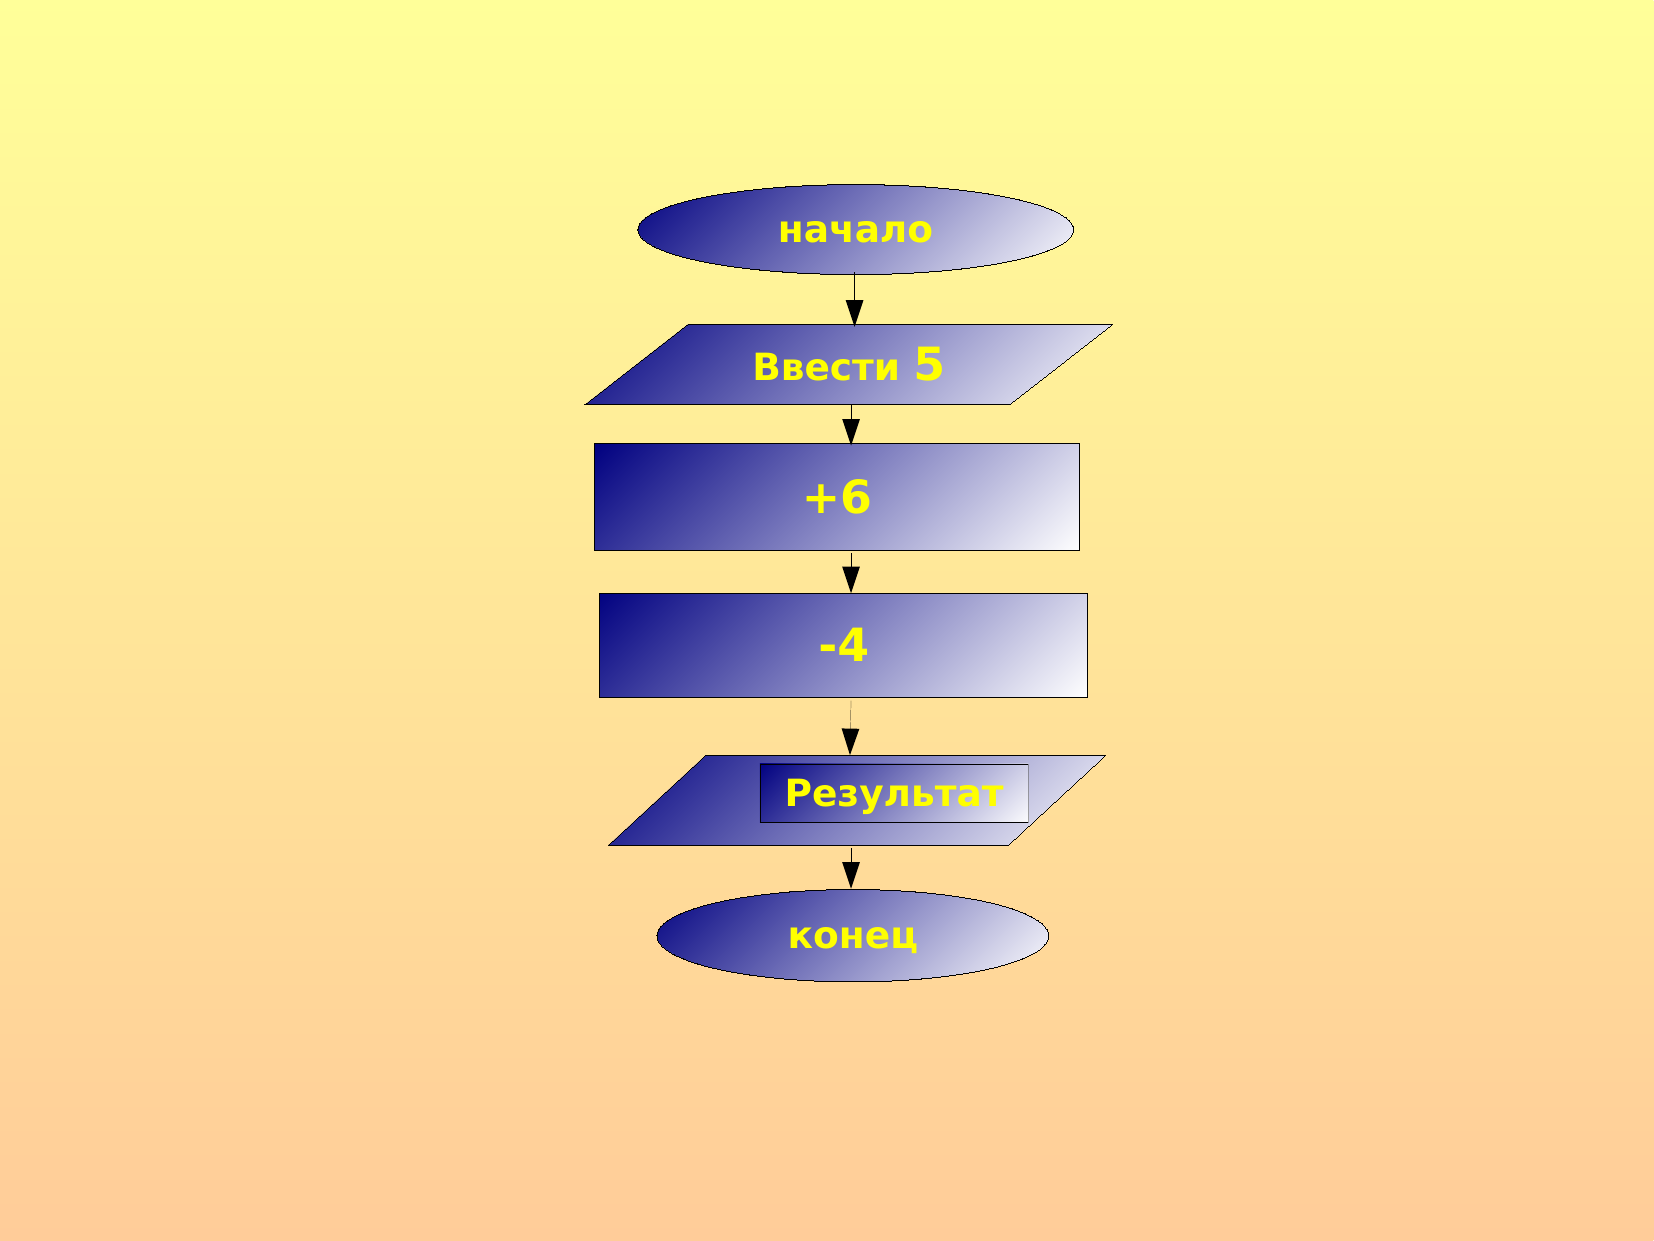

начало
Ввести 5
+6
-4
Результат
конец